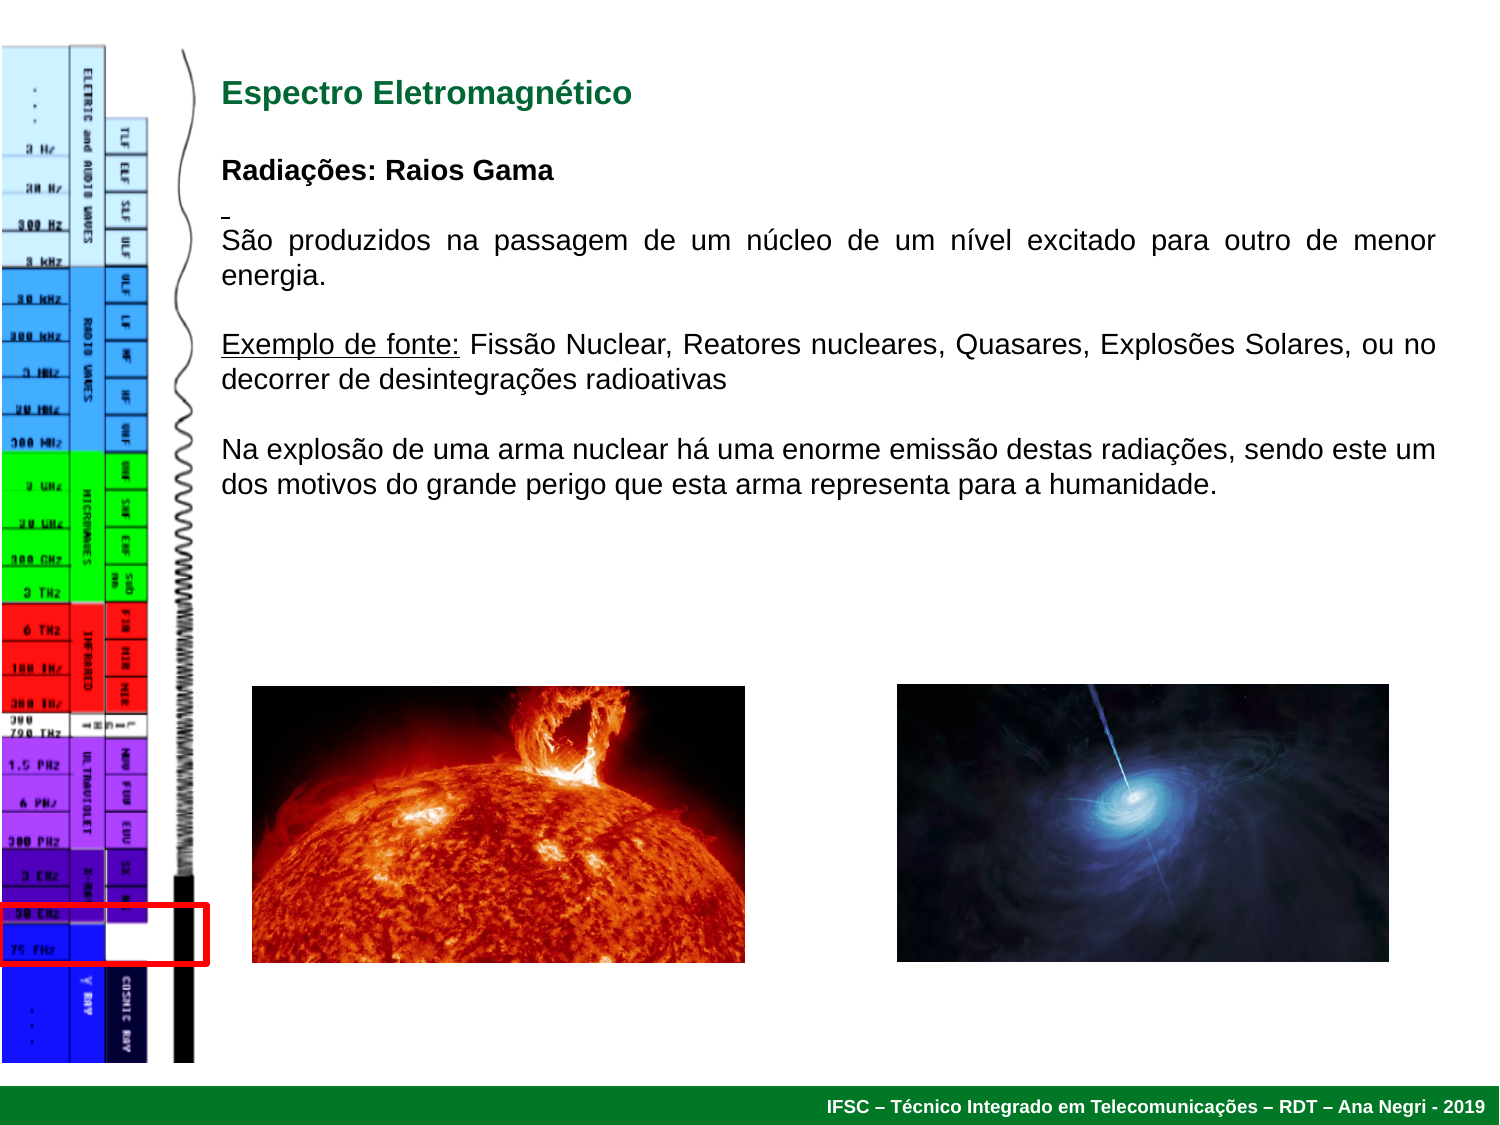

Espectro Eletromagnético
Radiações: Raios Gama
São produzidos na passagem de um núcleo de um nível excitado para outro de menor energia.
Exemplo de fonte: Fissão Nuclear, Reatores nucleares, Quasares, Explosões Solares, ou no decorrer de desintegrações radioativas
Na explosão de uma arma nuclear há uma enorme emissão destas radiações, sendo este um dos motivos do grande perigo que esta arma representa para a humanidade.
Subtração
IFSC – Técnico Integrado em Telecomunicações – RDT – Ana Negri - 2019